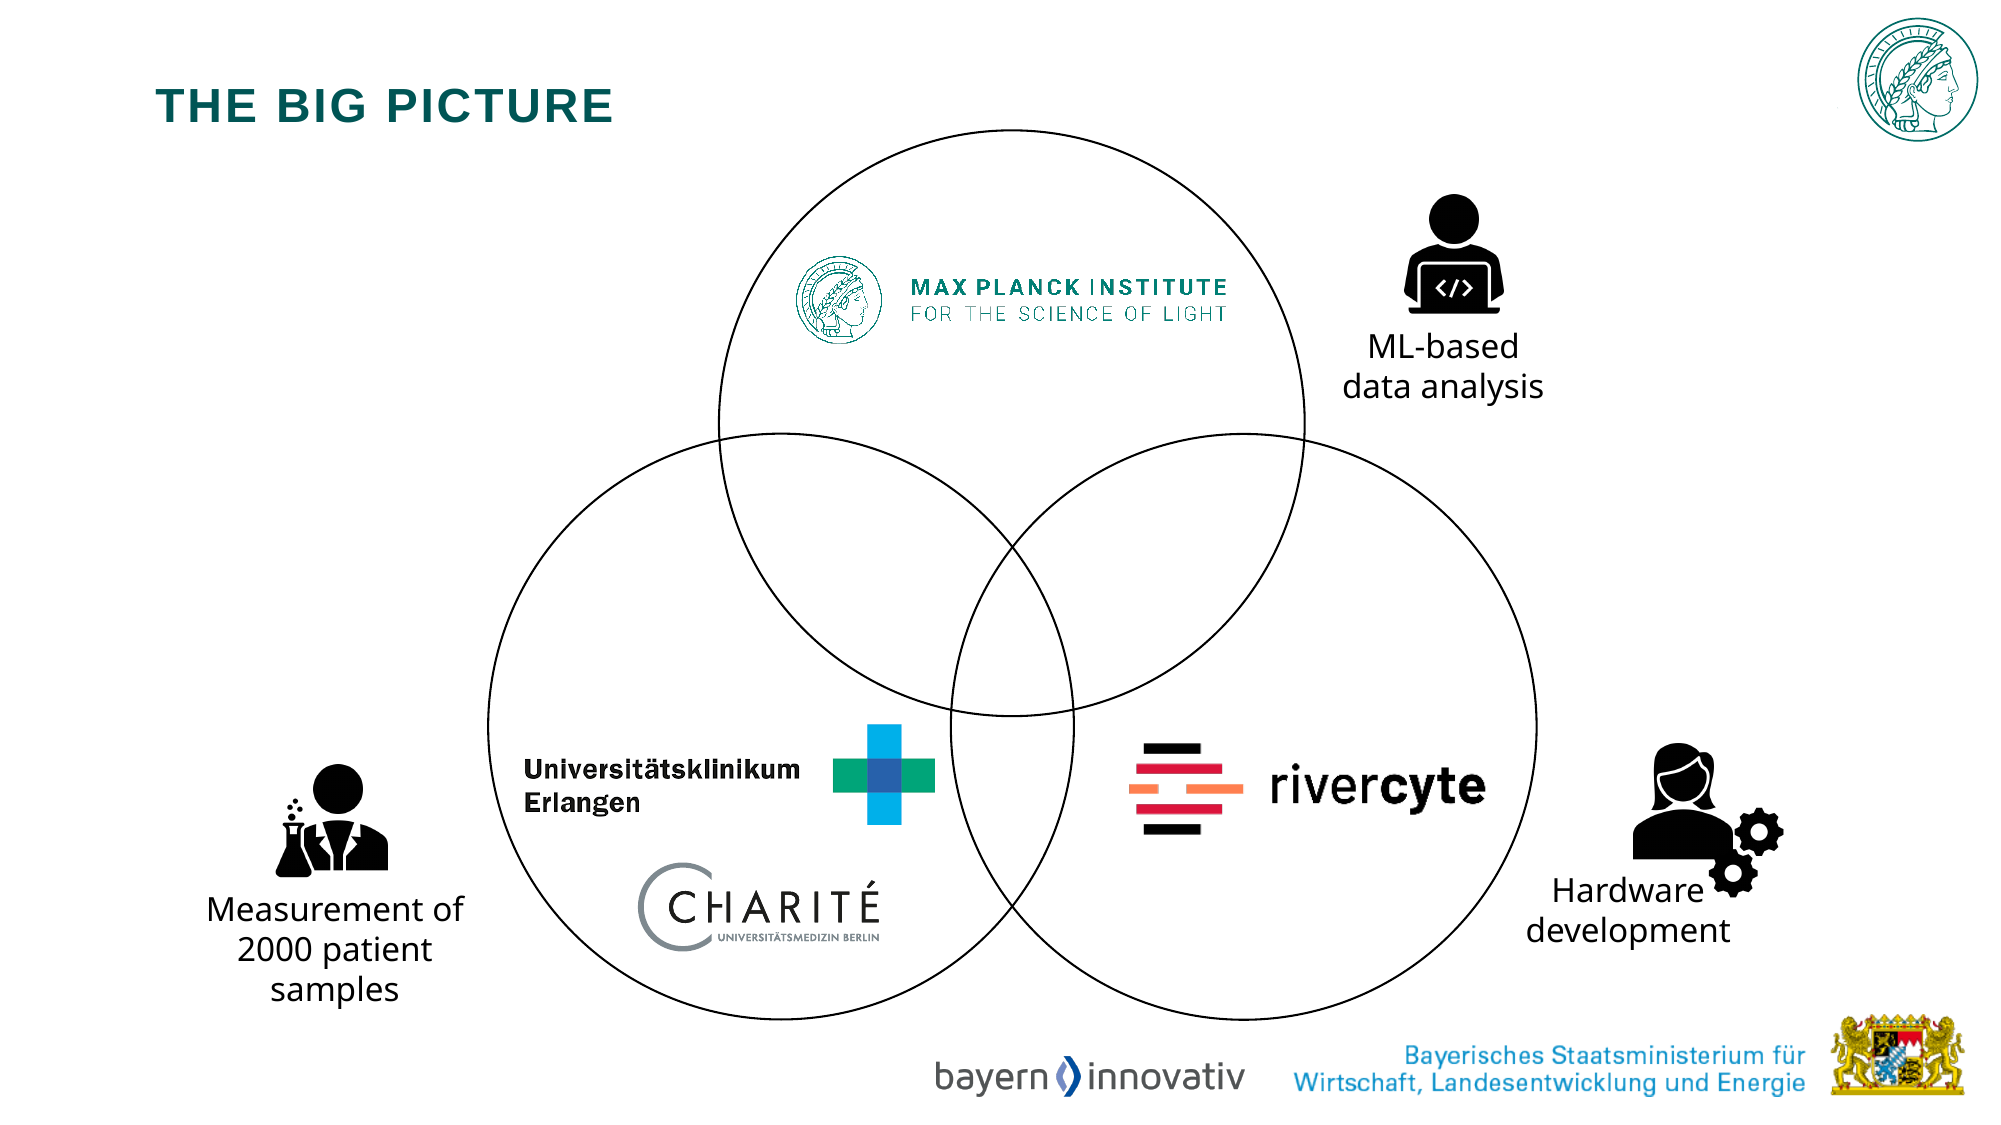

# The Big Picture
ML-based
data analysis
Hardware
development
Measurement of 2000 patient samples